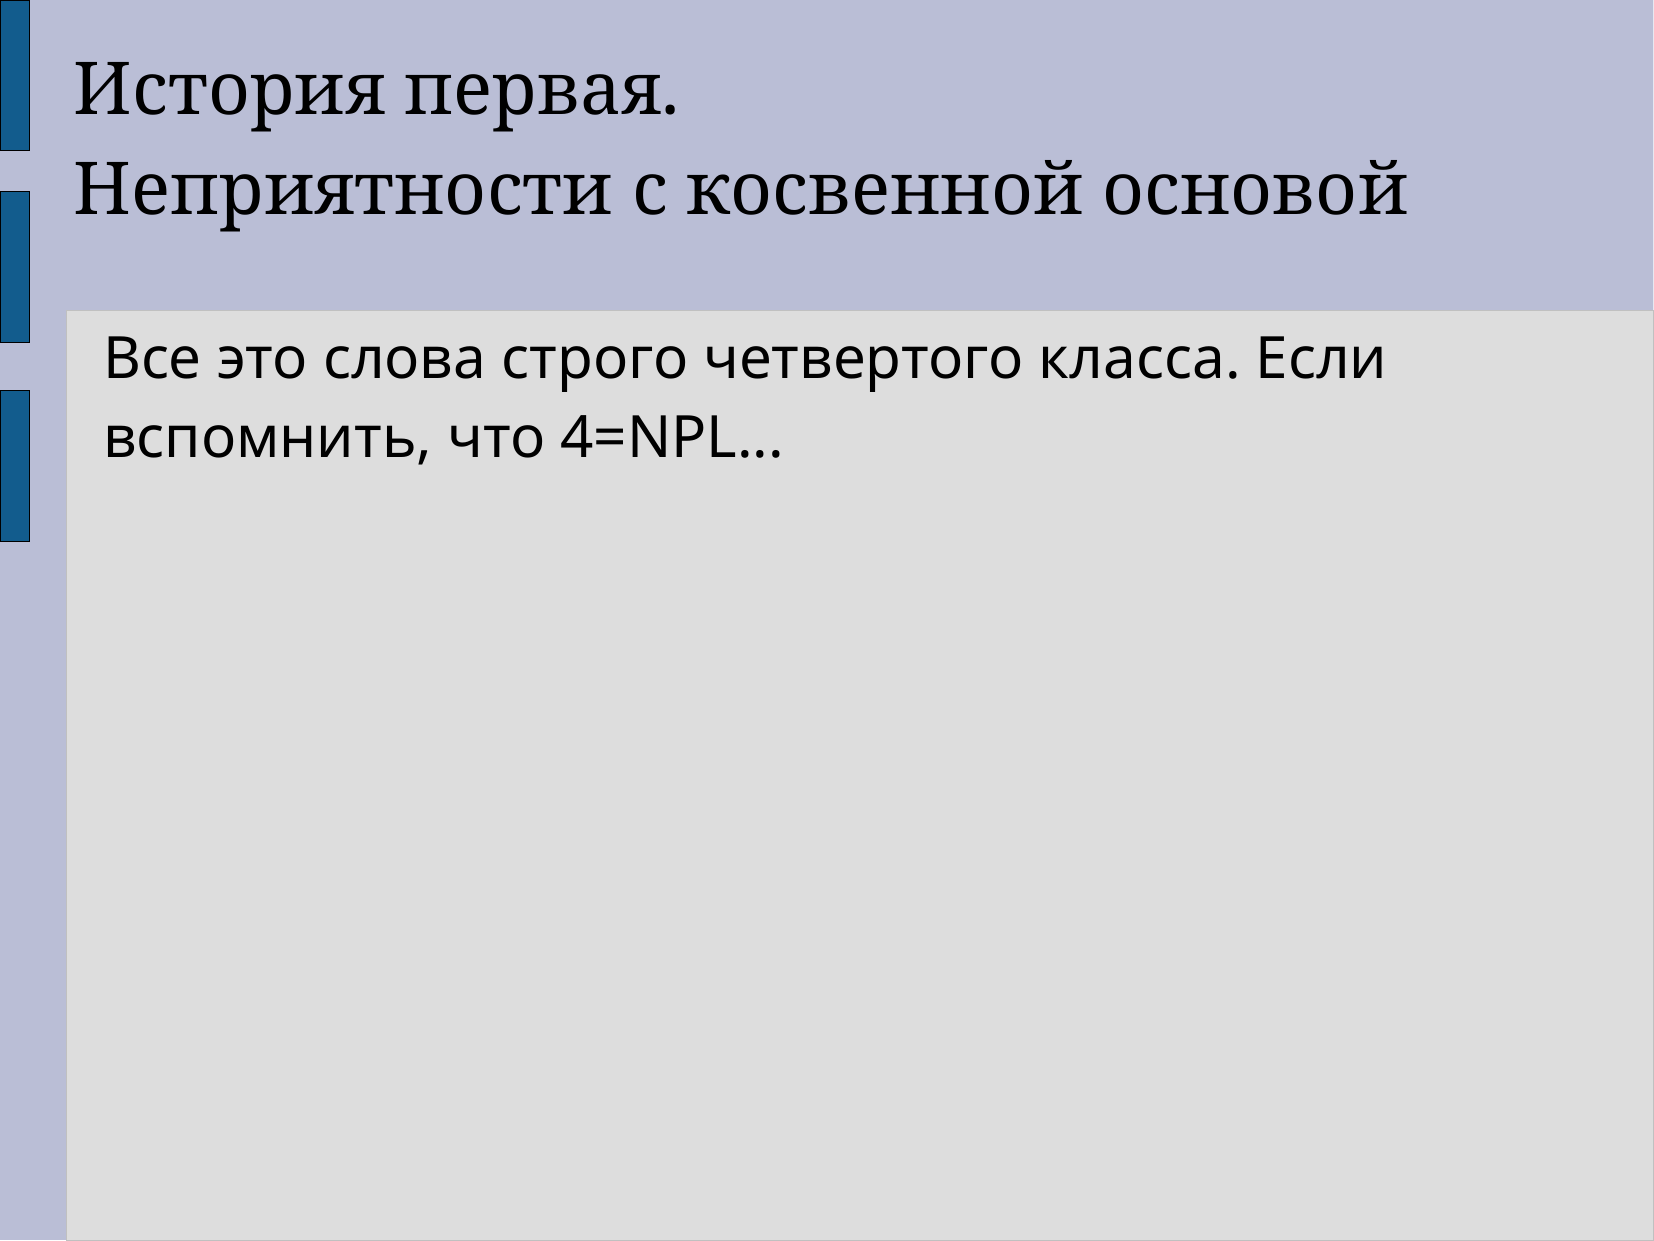

История первая.
Неприятности с косвенной основой
Все это слова строго четвертого класса. Если вспомнить, что 4=NPL...